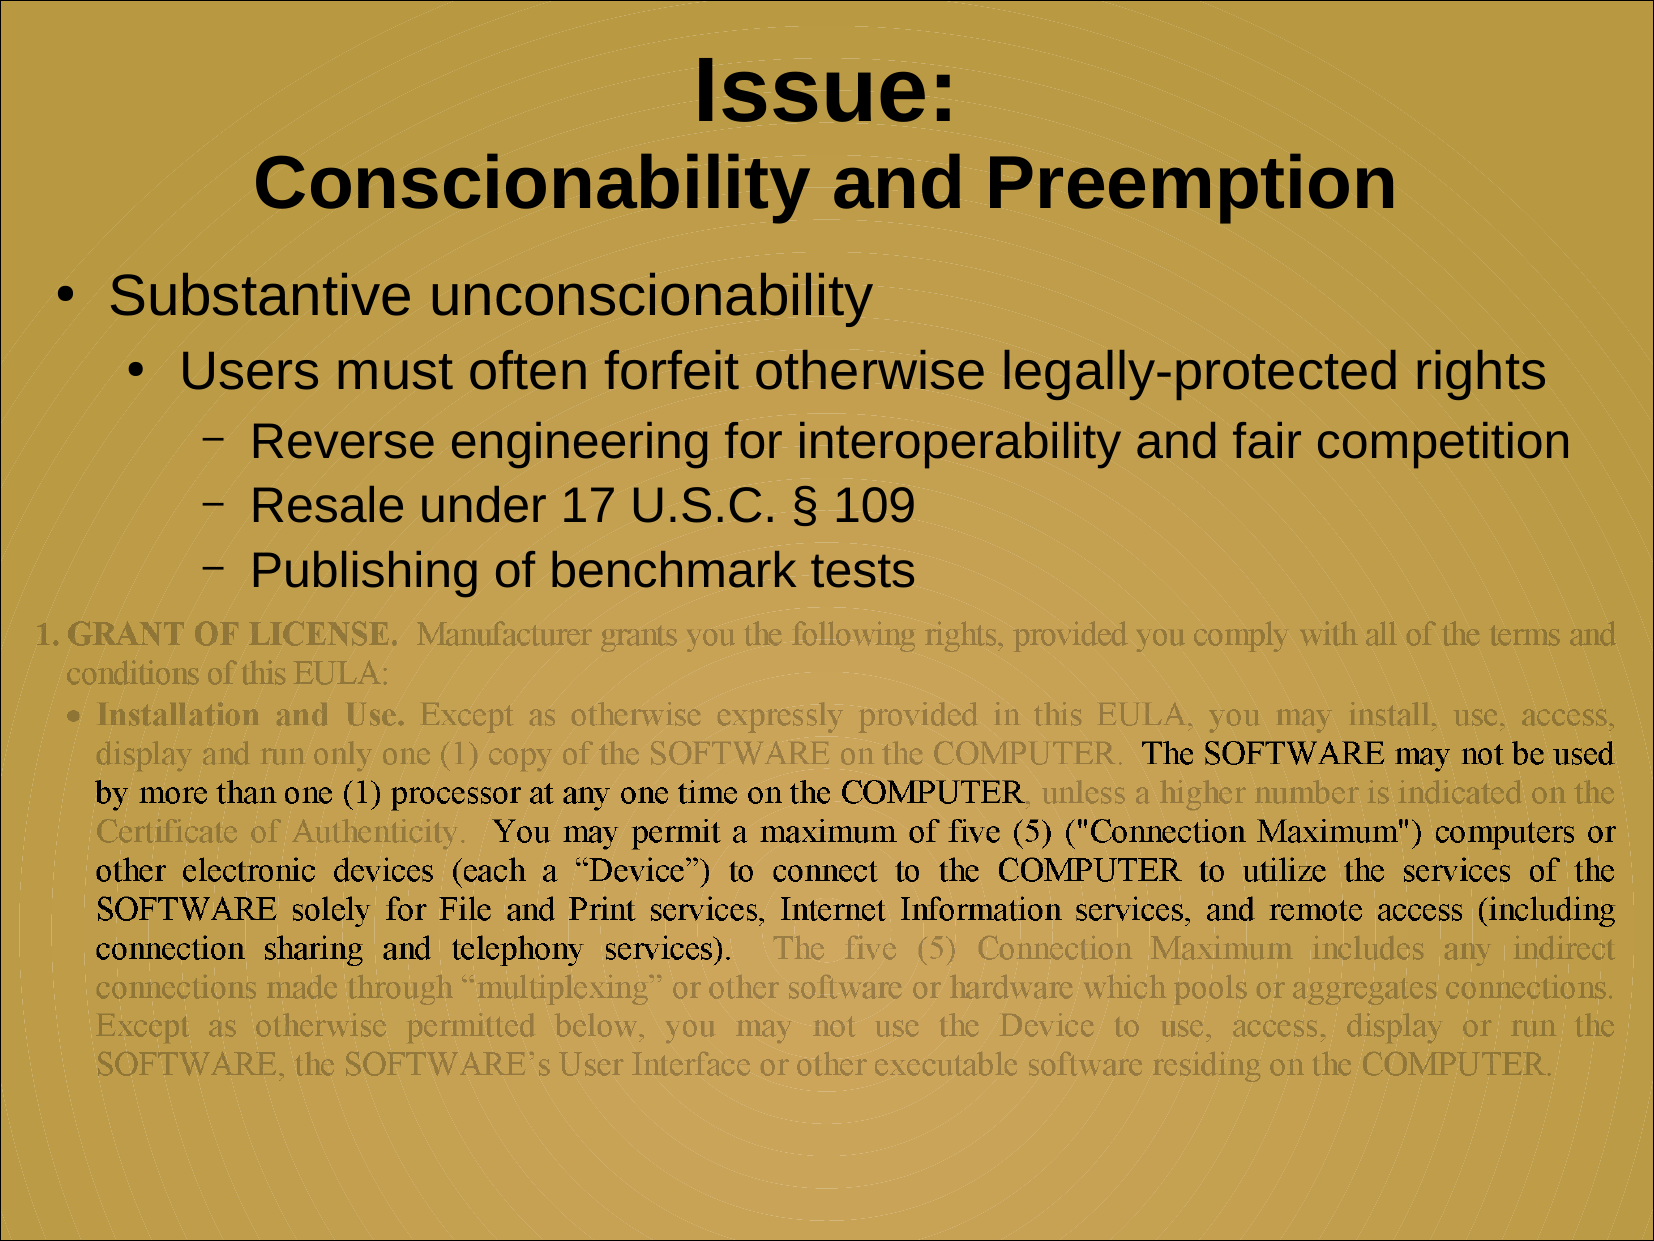

# Issue: Conscionability and Preemption
Substantive unconscionability
Users must often forfeit otherwise legally-protected rights
Reverse engineering for interoperability and fair competition
Resale under 17 U.S.C. § 109
Publishing of benchmark tests